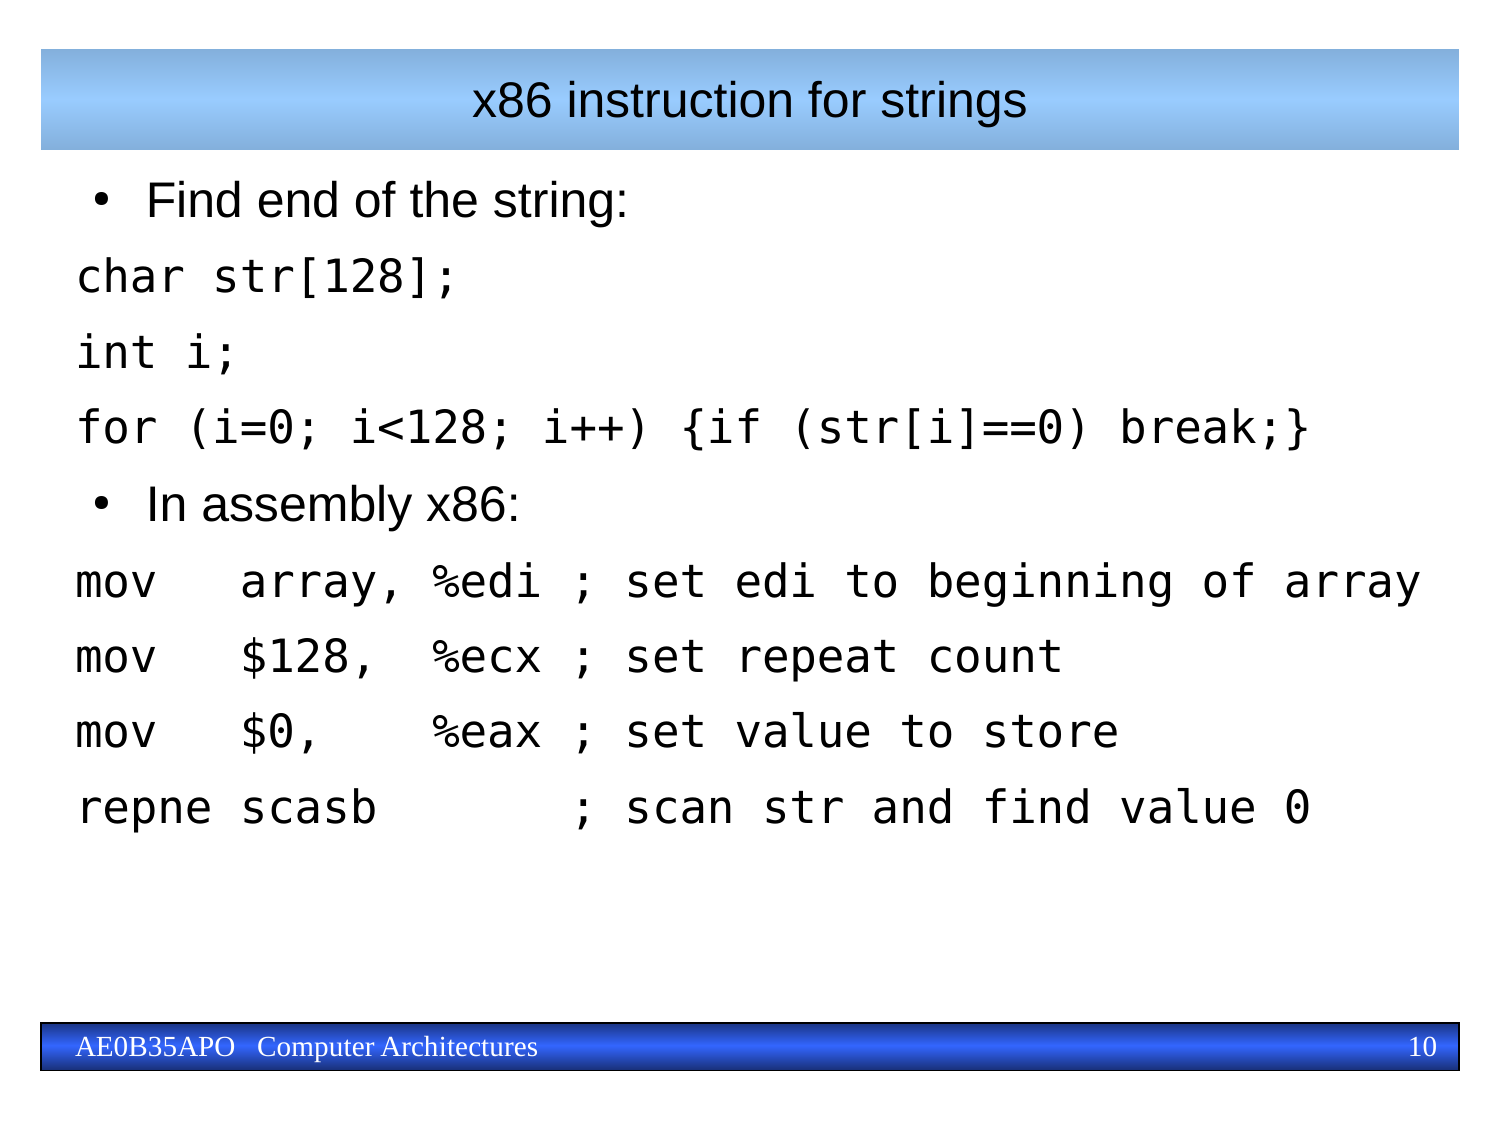

# x86 instruction for strings
Find end of the string:
char str[128];
int i;
for (i=0; i<128; i++) {if (str[i]==0) break;}
In assembly x86:
mov array, %edi ; set edi to beginning of array
mov $128, %ecx ; set repeat count
mov $0, %eax ; set value to store
repne scasb ; scan str and find value 0
AE0B35APO Computer Architectures
10